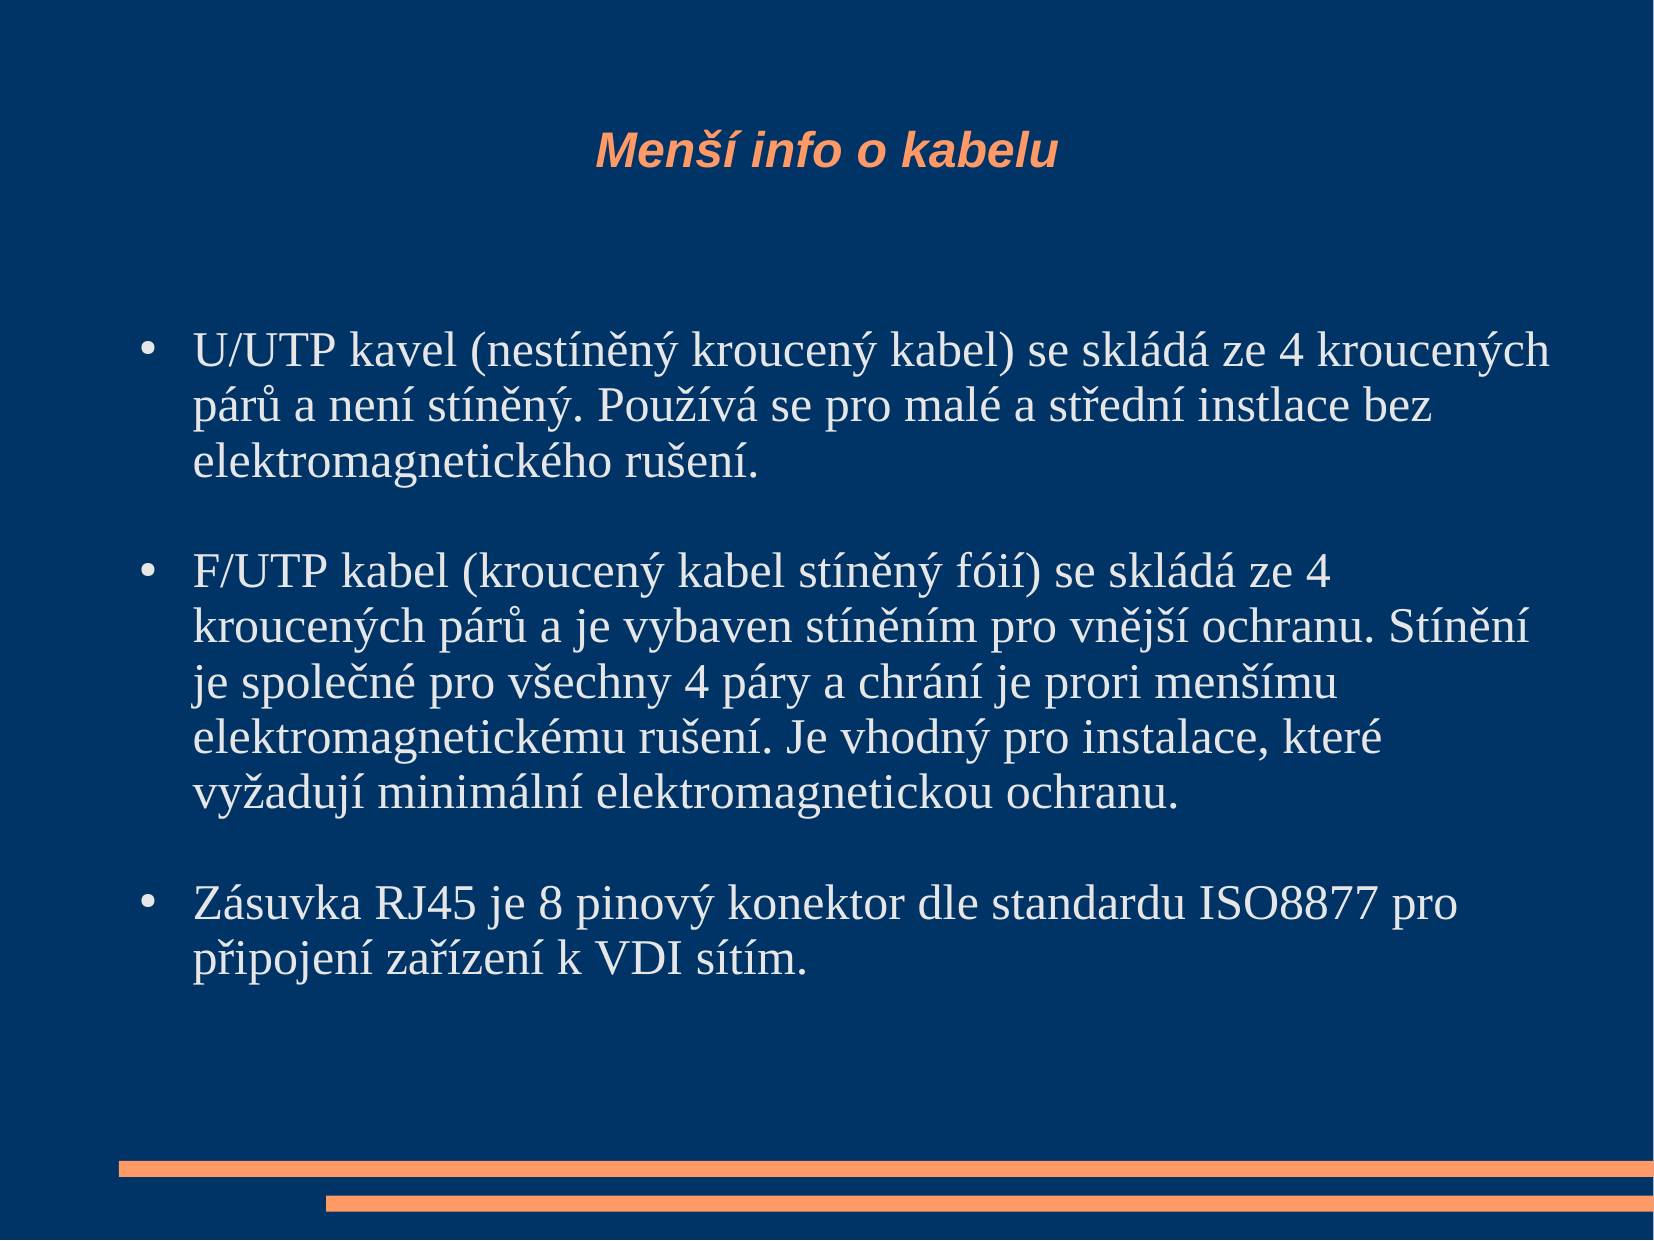

# Menší info o kabelu
U/UTP kavel (nestíněný kroucený kabel) se skládá ze 4 kroucených párů a není stíněný. Používá se pro malé a střední instlace bez elektromagnetického rušení.
F/UTP kabel (kroucený kabel stíněný fóií) se skládá ze 4 kroucených párů a je vybaven stíněním pro vnější ochranu. Stínění je společné pro všechny 4 páry a chrání je prori menšímu elektromagnetickému rušení. Je vhodný pro instalace, které vyžadují minimální elektromagnetickou ochranu.
Zásuvka RJ45 je 8 pinový konektor dle standardu ISO8877 pro připojení zařízení k VDI sítím.